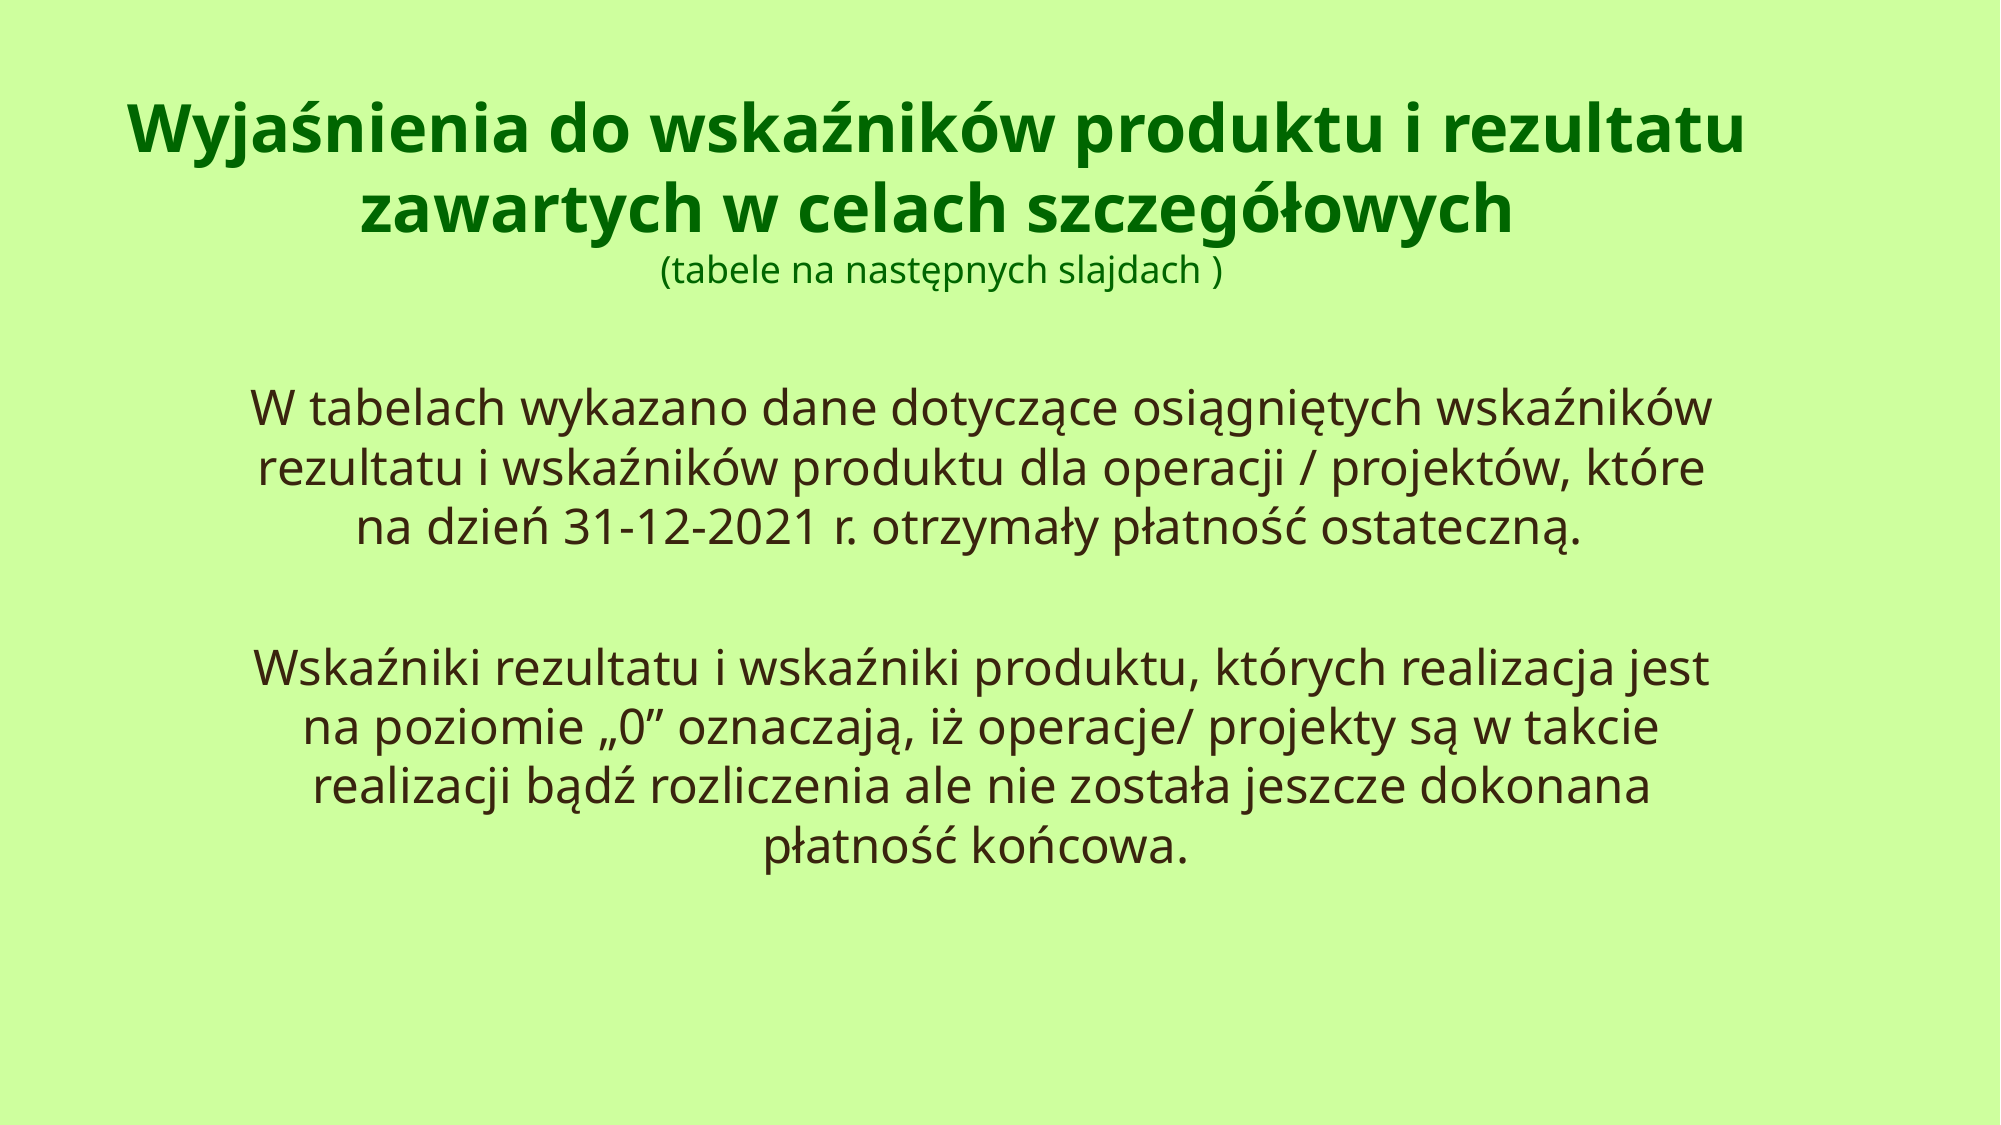

# Wyjaśnienia do wskaźników produktu i rezultatu zawartych w celach szczegółowych (tabele na następnych slajdach )
W tabelach wykazano dane dotyczące osiągniętych wskaźników rezultatu i wskaźników produktu dla operacji / projektów, które na dzień 31-12-2021 r. otrzymały płatność ostateczną.
Wskaźniki rezultatu i wskaźniki produktu, których realizacja jest na poziomie „0” oznaczają, iż operacje/ projekty są w takcie realizacji bądź rozliczenia ale nie została jeszcze dokonana płatność końcowa.